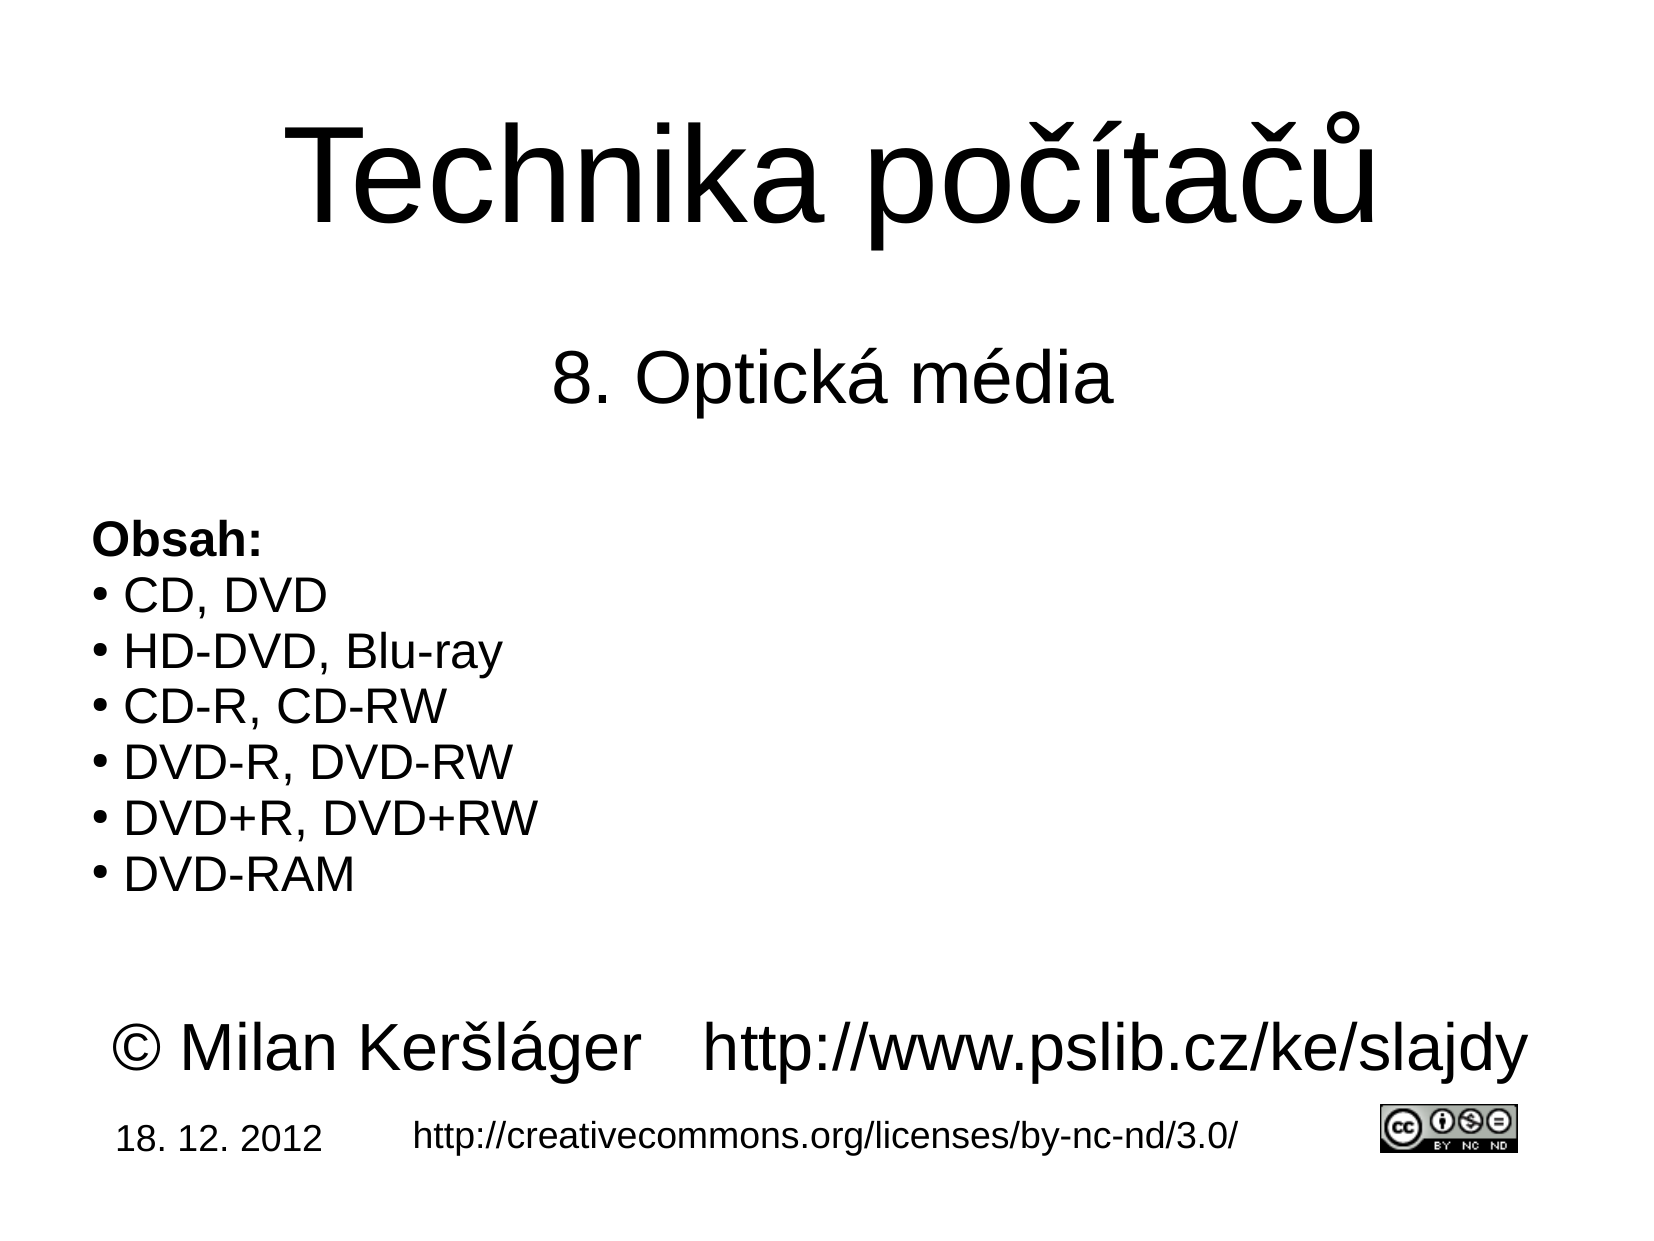

# Technika počítačů 8. Optická média
Obsah:
 CD, DVD
 HD-DVD, Blu-ray
 CD-R, CD-RW
 DVD-R, DVD-RW
 DVD+R, DVD+RW
 DVD-RAM
© Milan Keršláger	http://www.pslib.cz/ke/slajdy
http://creativecommons.org/licenses/by-nc-nd/3.0/
18. 12. 2012